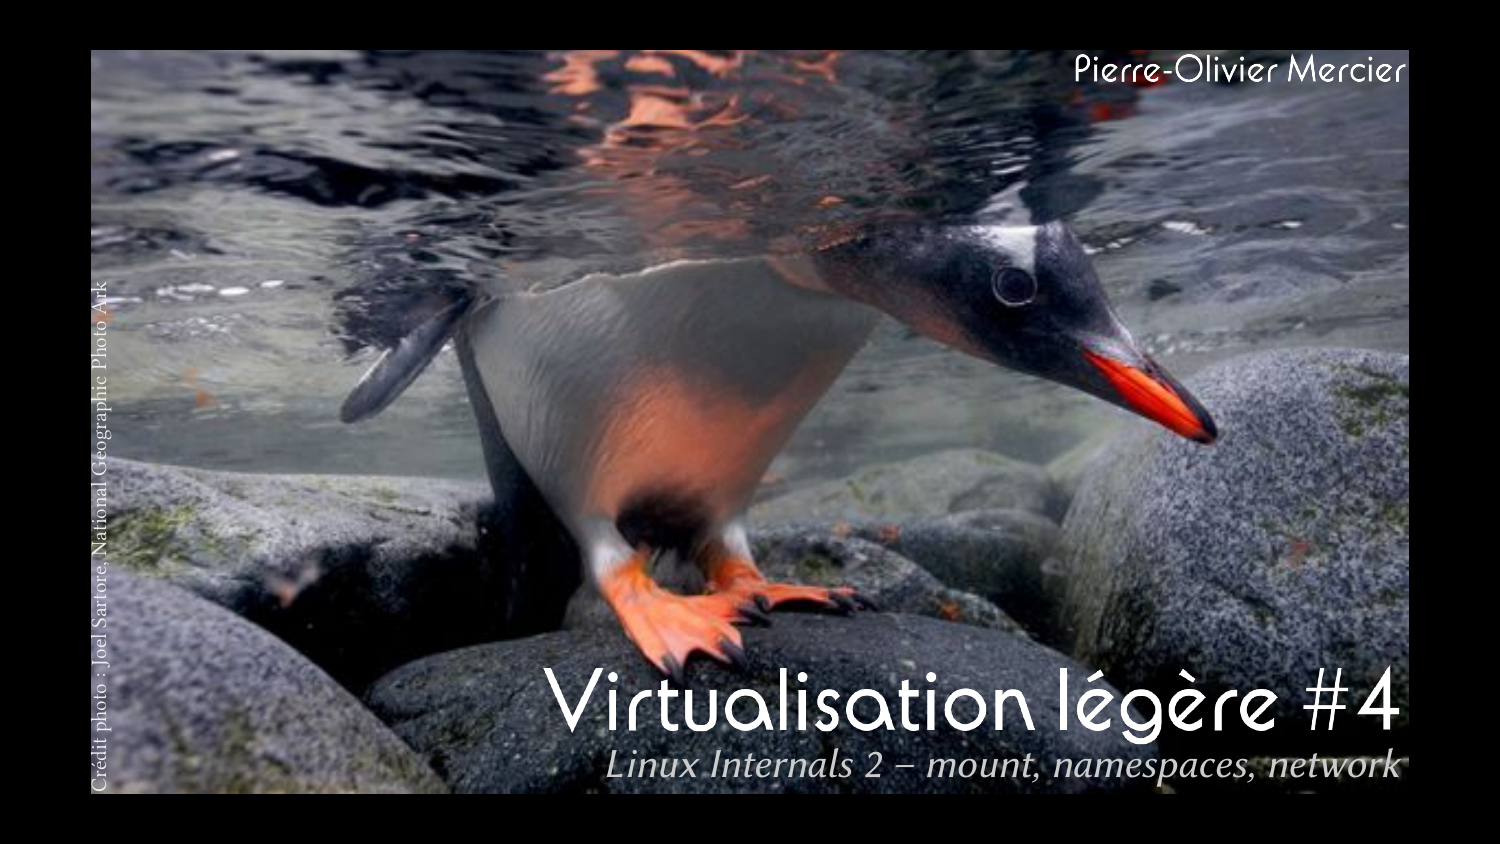

Crédit photo : Joel Sartore, National Geographic Photo Ark
Linux Internals 2 – mount, namespaces, network